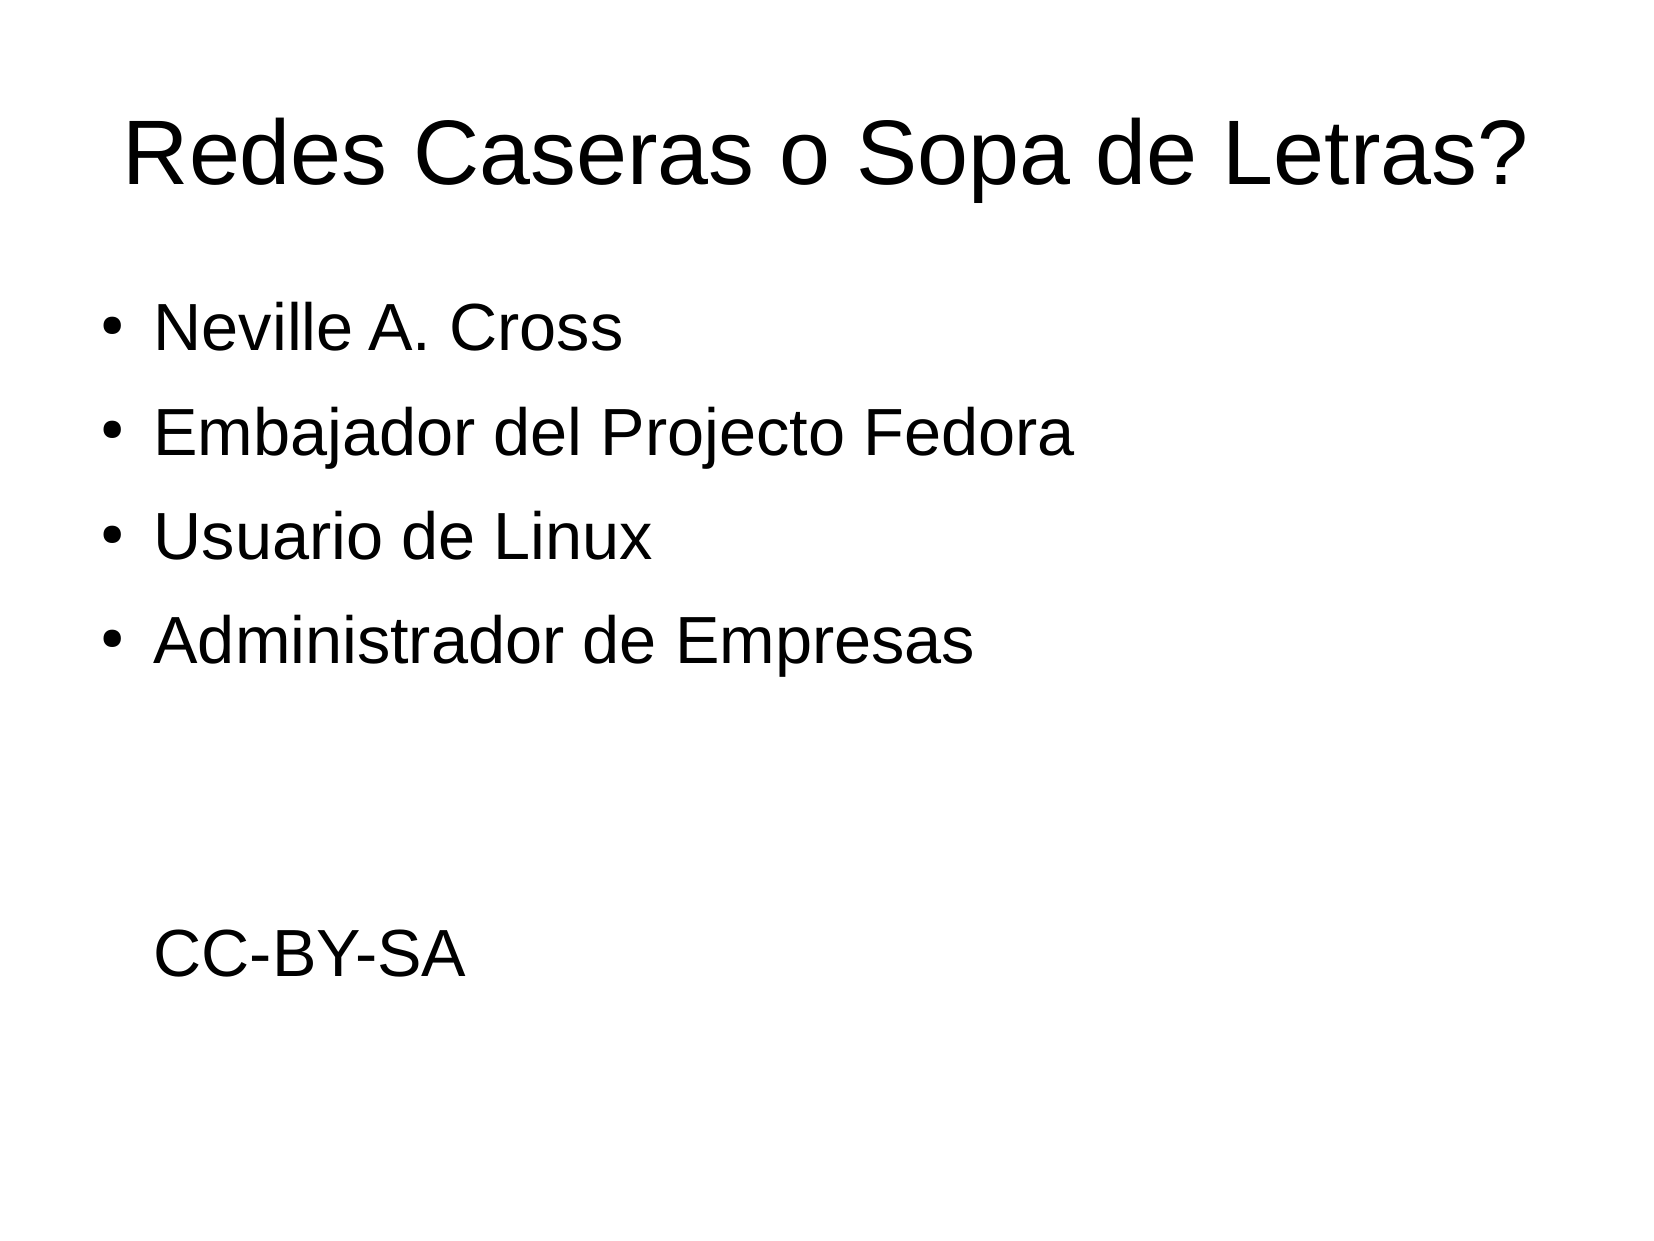

# Redes Caseras o Sopa de Letras?
Neville A. Cross
Embajador del Projecto Fedora
Usuario de Linux
Administrador de Empresas
CC-BY-SA